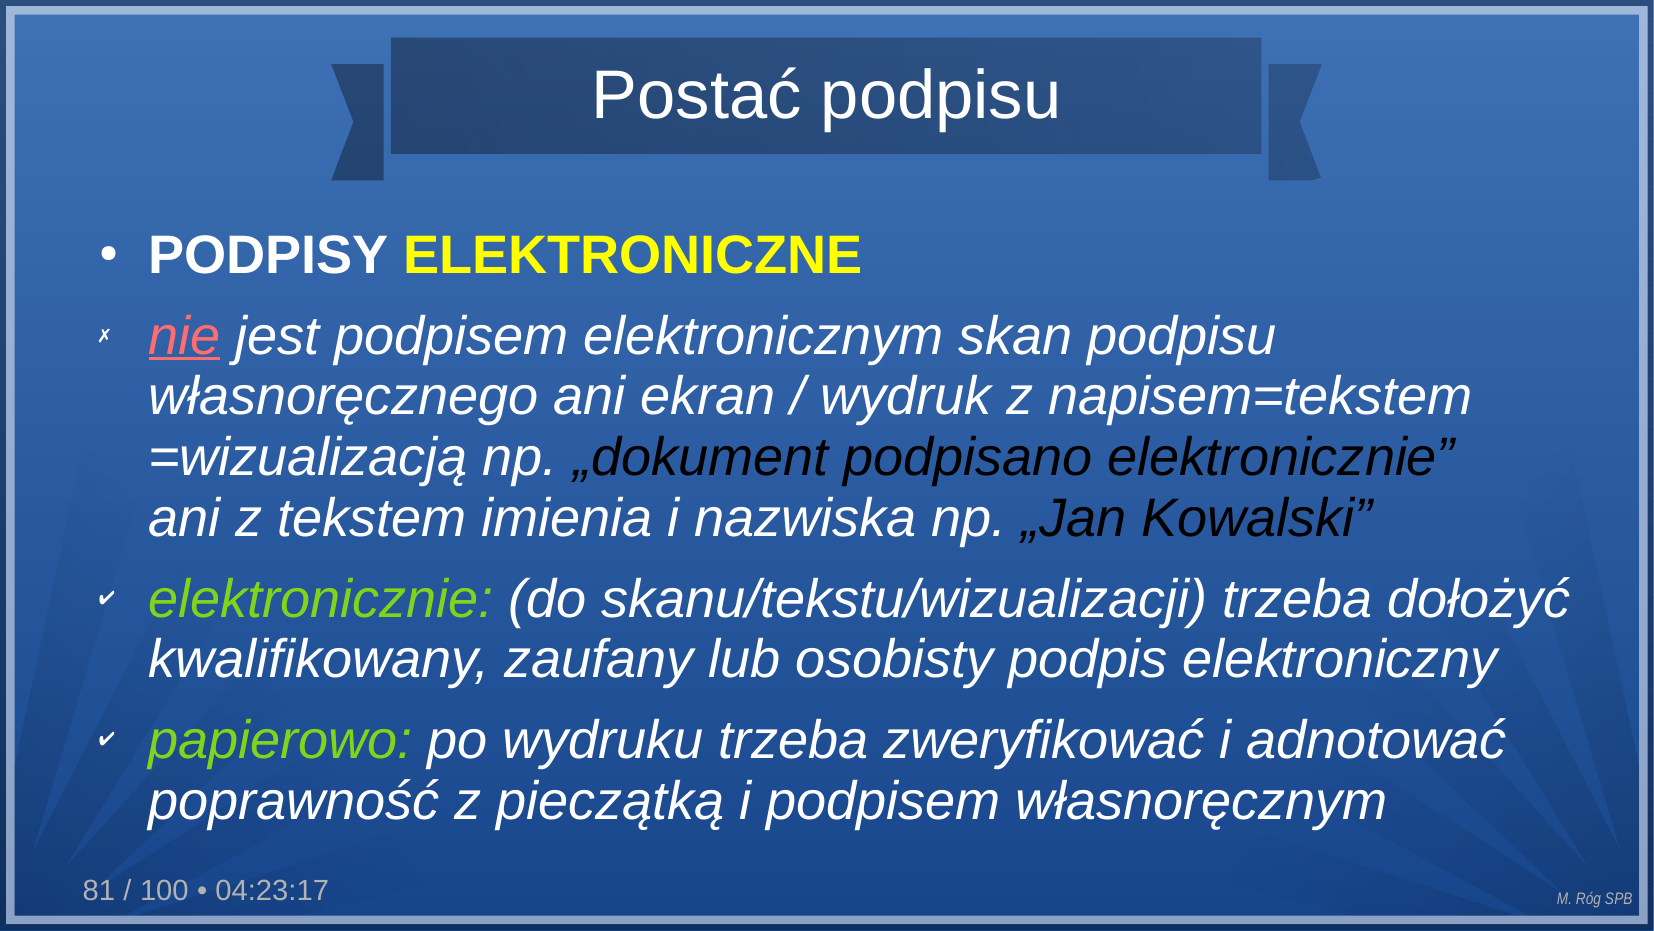

# Postać podpisu
PODPISY ELEKTRONICZNE
nie jest podpisem elektronicznym skan podpisu własnoręcznego ani ekran / wydruk z napisem=tekstem =wizualizacją np. „dokument podpisano elektronicznie” ani z tekstem imienia i nazwiska np. „Jan Kowalski”
elektronicznie: (do skanu/tekstu/wizualizacji) trzeba dołożyć kwalifikowany, zaufany lub osobisty podpis elektroniczny
papierowo: po wydruku trzeba zweryfikować i adnotować poprawność z pieczątką i podpisem własnoręcznym